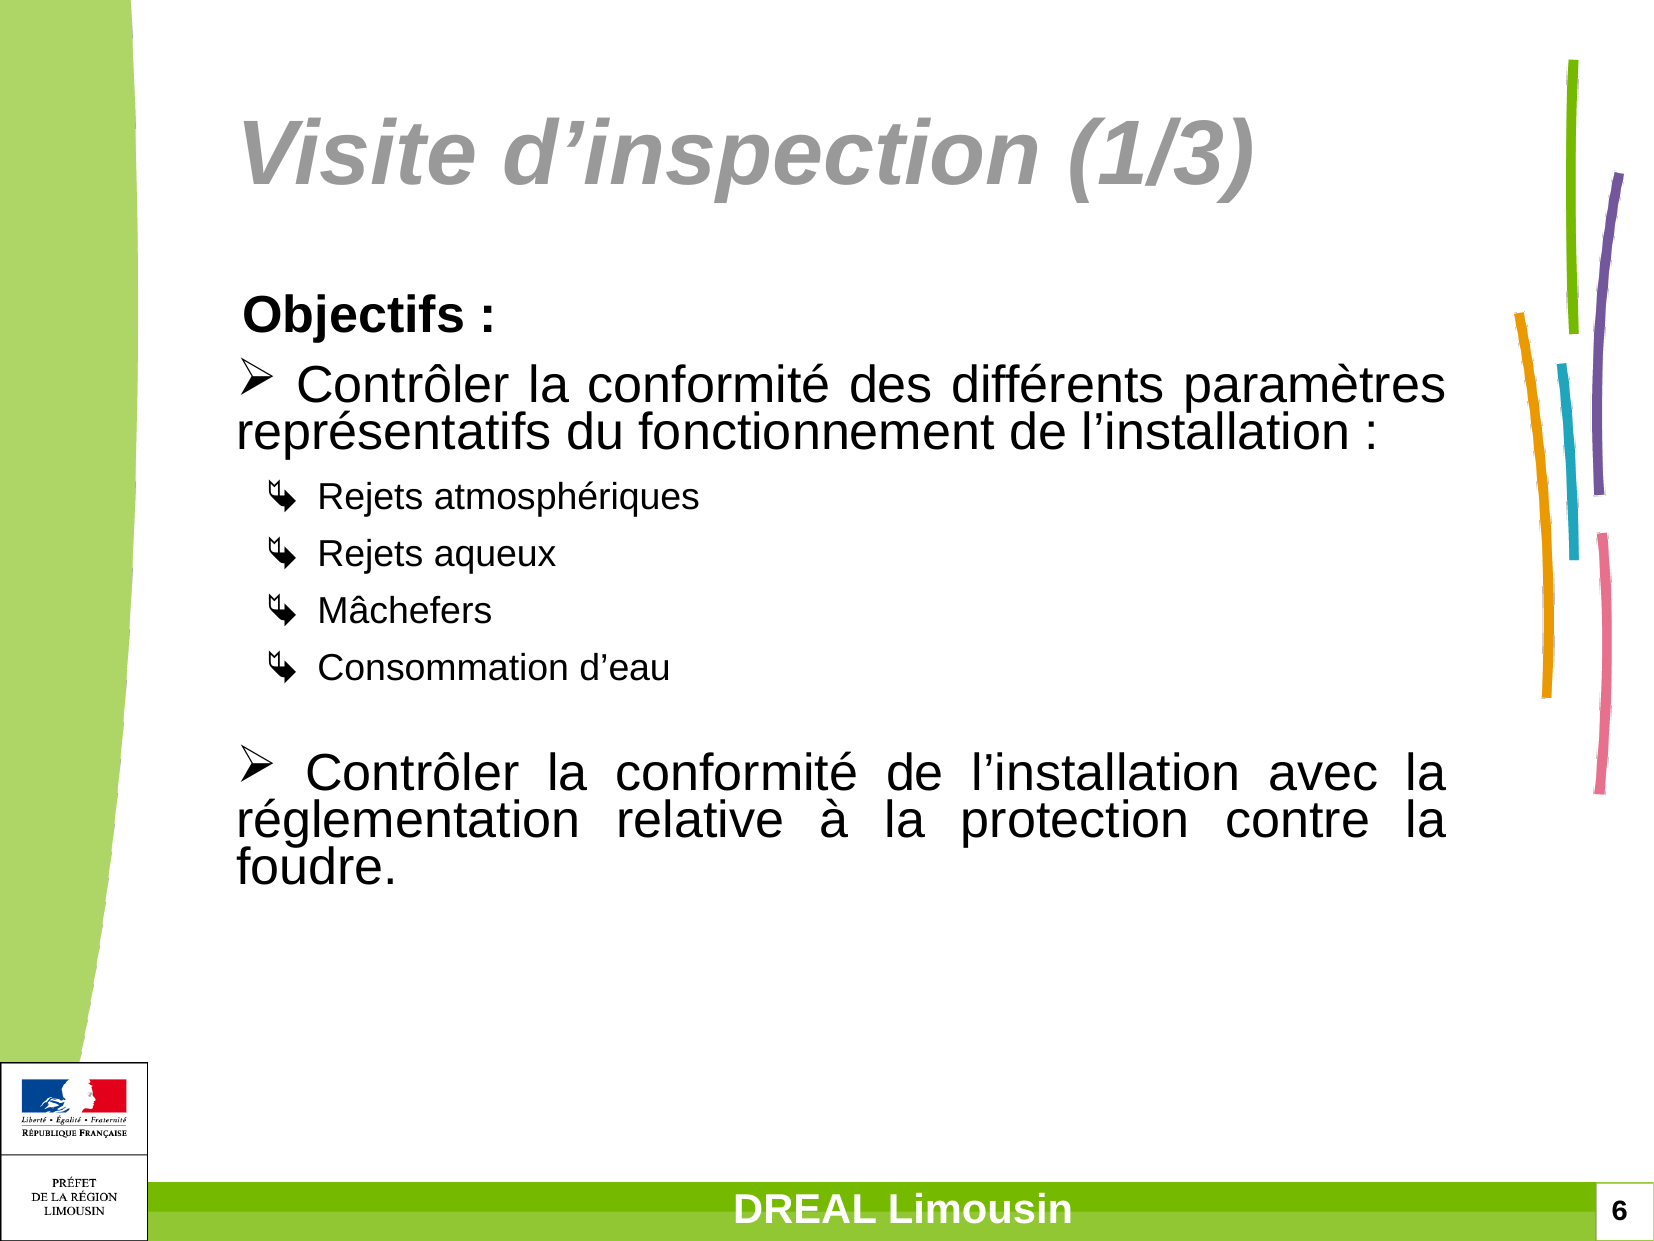

# Visite d’inspection (1/3)
Objectifs :
 Contrôler la conformité des différents paramètres représentatifs du fonctionnement de l’installation :
 Rejets atmosphériques
 Rejets aqueux
 Mâchefers
 Consommation d’eau
 Contrôler la conformité de l’installation avec la réglementation relative à la protection contre la foudre.
6
Assemblée générale DREAL lundi 25 mai 2009